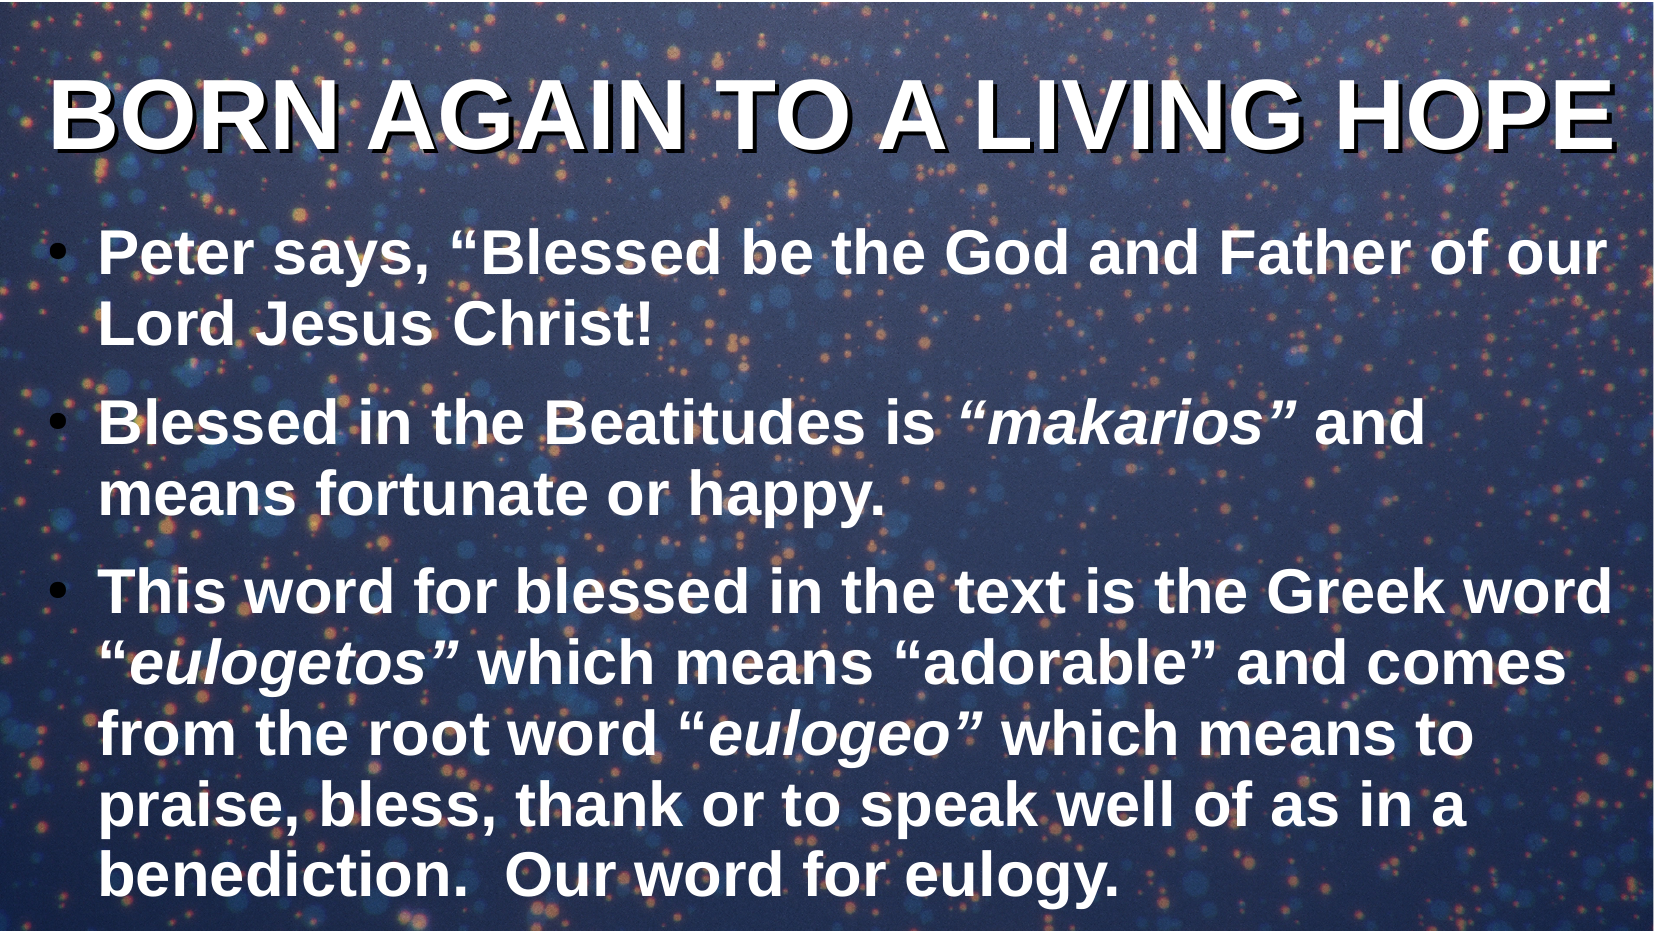

# BORN AGAIN TO A LIVING HOPE
Peter says, “Blessed be the God and Father of our Lord Jesus Christ!
Blessed in the Beatitudes is “makarios” and means fortunate or happy.
This word for blessed in the text is the Greek word “eulogetos” which means “adorable” and comes from the root word “eulogeo” which means to praise, bless, thank or to speak well of as in a benediction. Our word for eulogy.